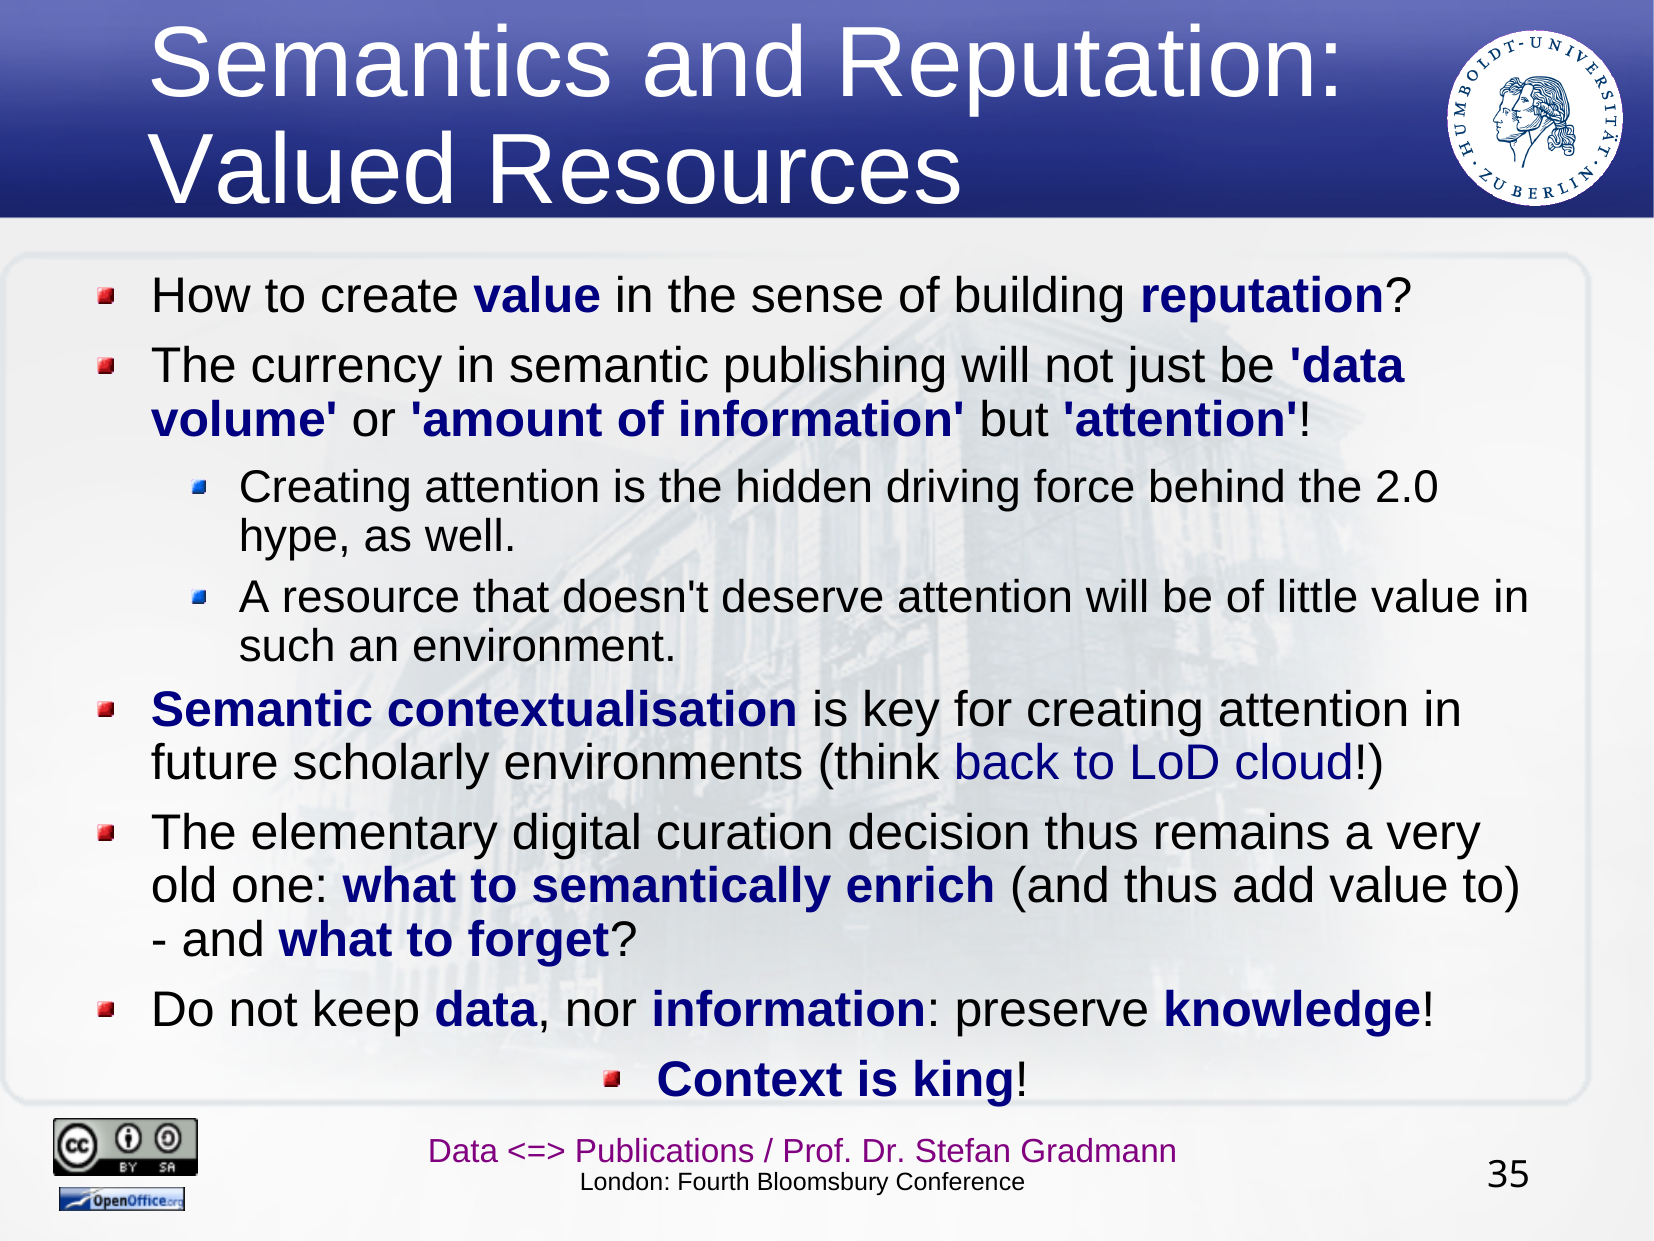

# Semantics and Reputation: Valued Resources
How to create value in the sense of building reputation?
The currency in semantic publishing will not just be 'data volume' or 'amount of information' but 'attention'!
Creating attention is the hidden driving force behind the 2.0 hype, as well.
A resource that doesn't deserve attention will be of little value in such an environment.
Semantic contextualisation is key for creating attention in future scholarly environments (think back to LoD cloud!)
The elementary digital curation decision thus remains a very old one: what to semantically enrich (and thus add value to) - and what to forget?
Do not keep data, nor information: preserve knowledge!
Context is king!
Data <=> Publications / Prof. Dr. Stefan Gradmann